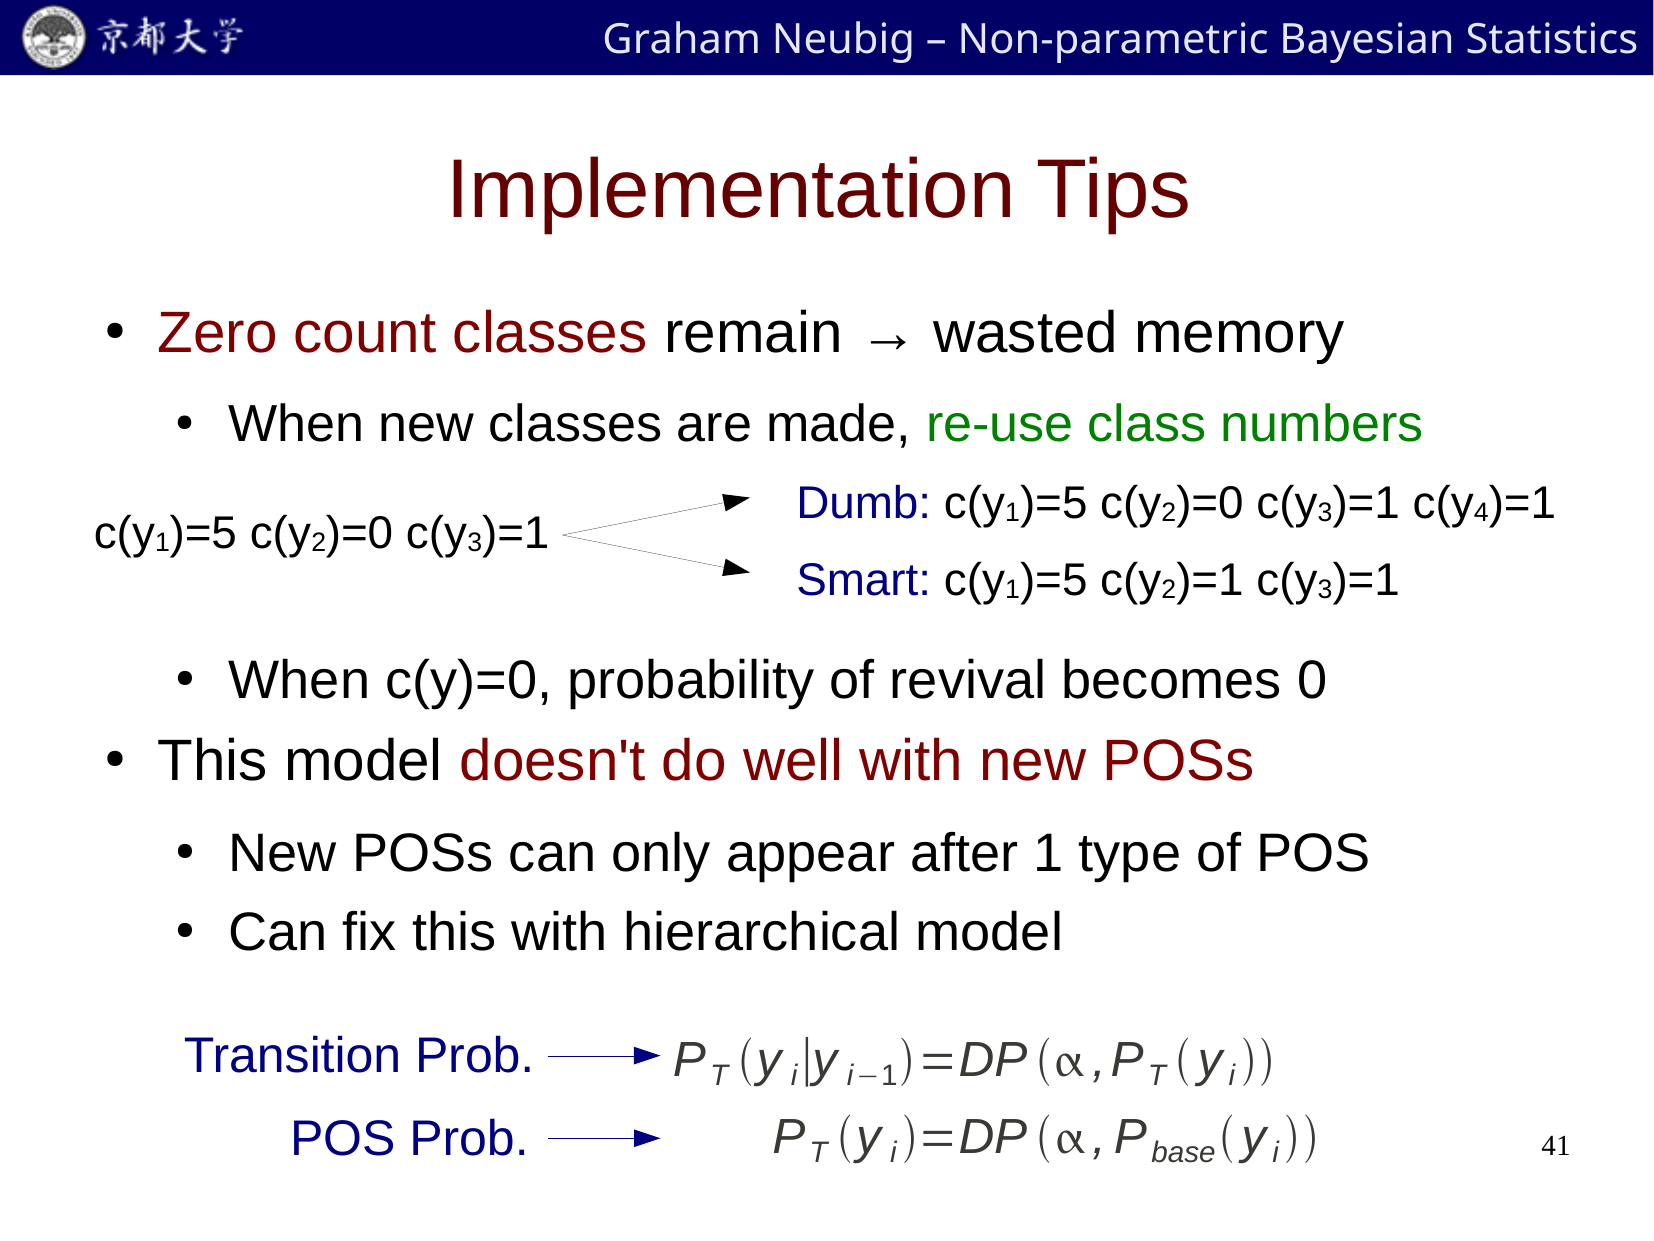

# Implementation Tips
Zero count classes remain → wasted memory
When new classes are made, re-use class numbers
When c(y)=0, probability of revival becomes 0
This model doesn't do well with new POSs
New POSs can only appear after 1 type of POS
Can fix this with hierarchical model
Dumb: c(y1)=5 c(y2)=0 c(y3)=1 c(y4)=1
c(y1)=5 c(y2)=0 c(y3)=1
Smart: c(y1)=5 c(y2)=1 c(y3)=1
Transition Prob.
POS Prob.
41